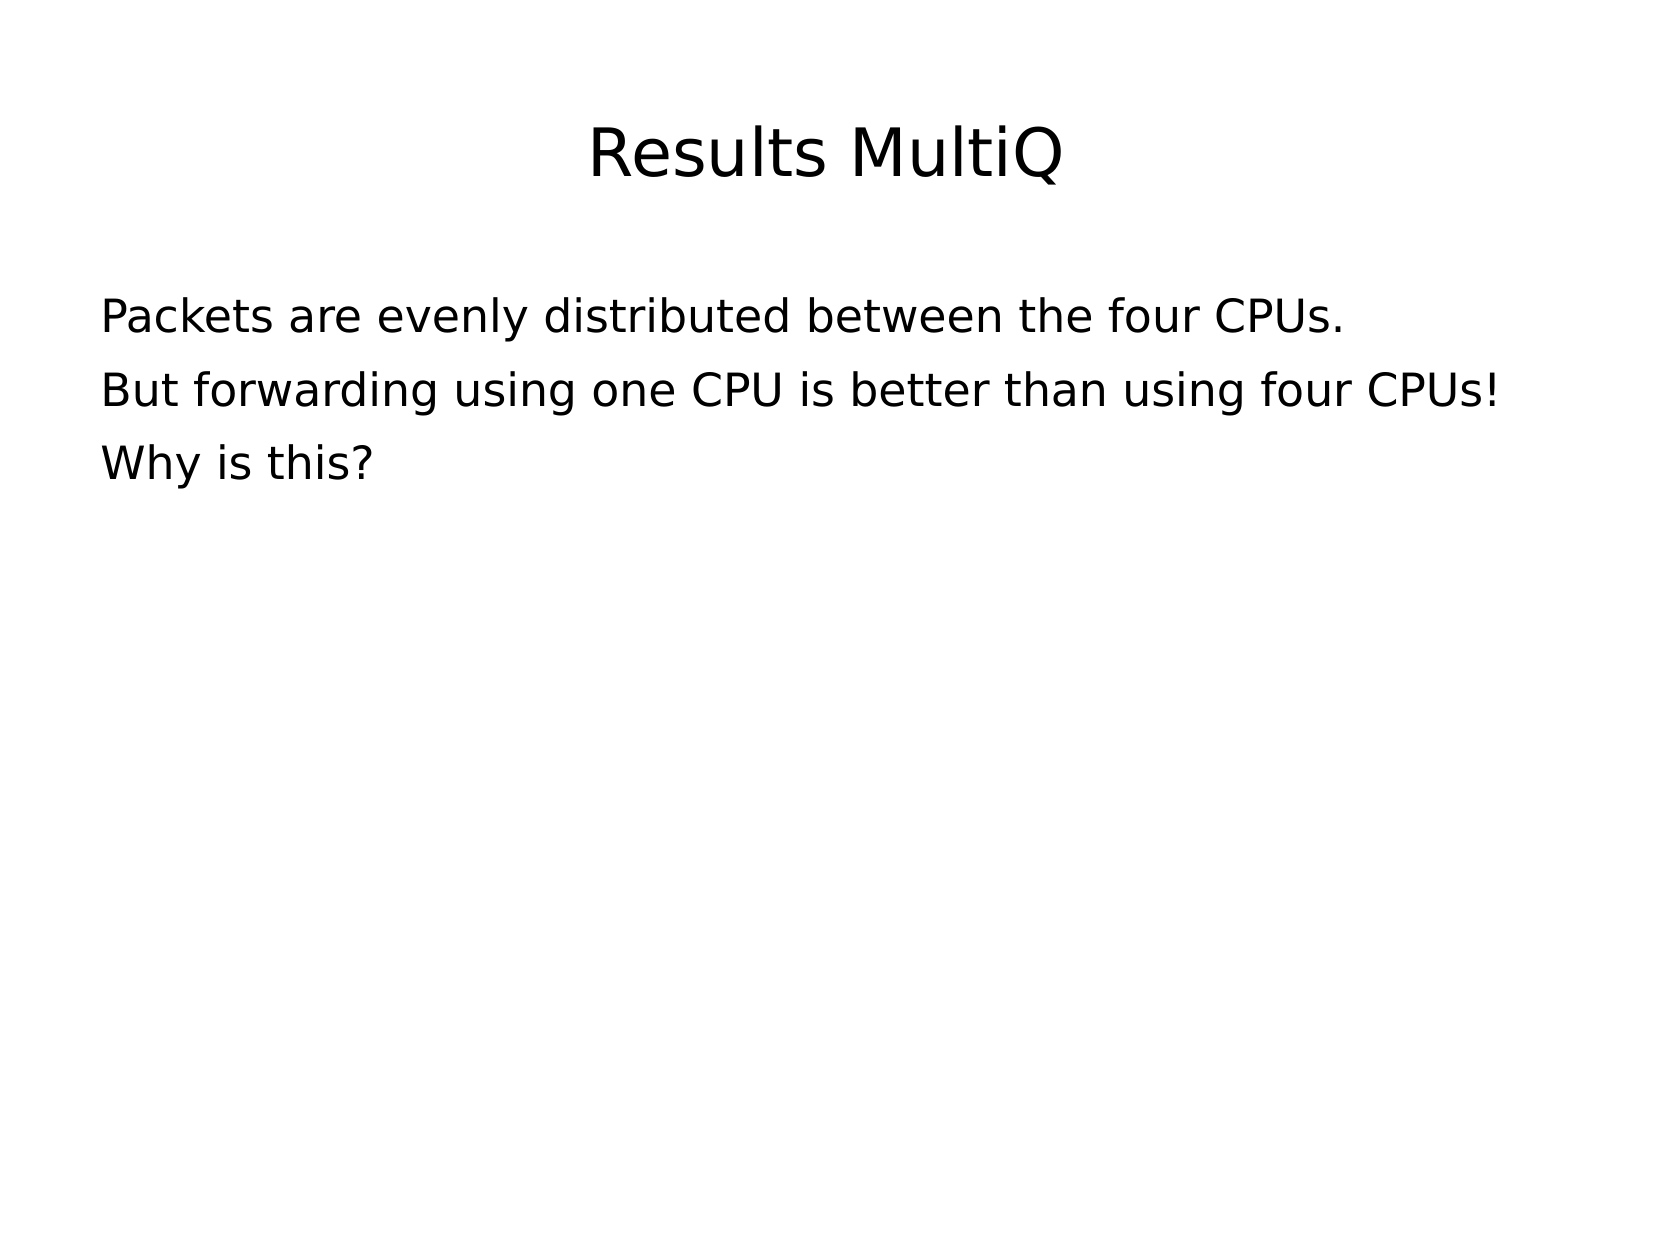

# Results MultiQ
Packets are evenly distributed between the four CPUs.
But forwarding using one CPU is better than using four CPUs!
Why is this?